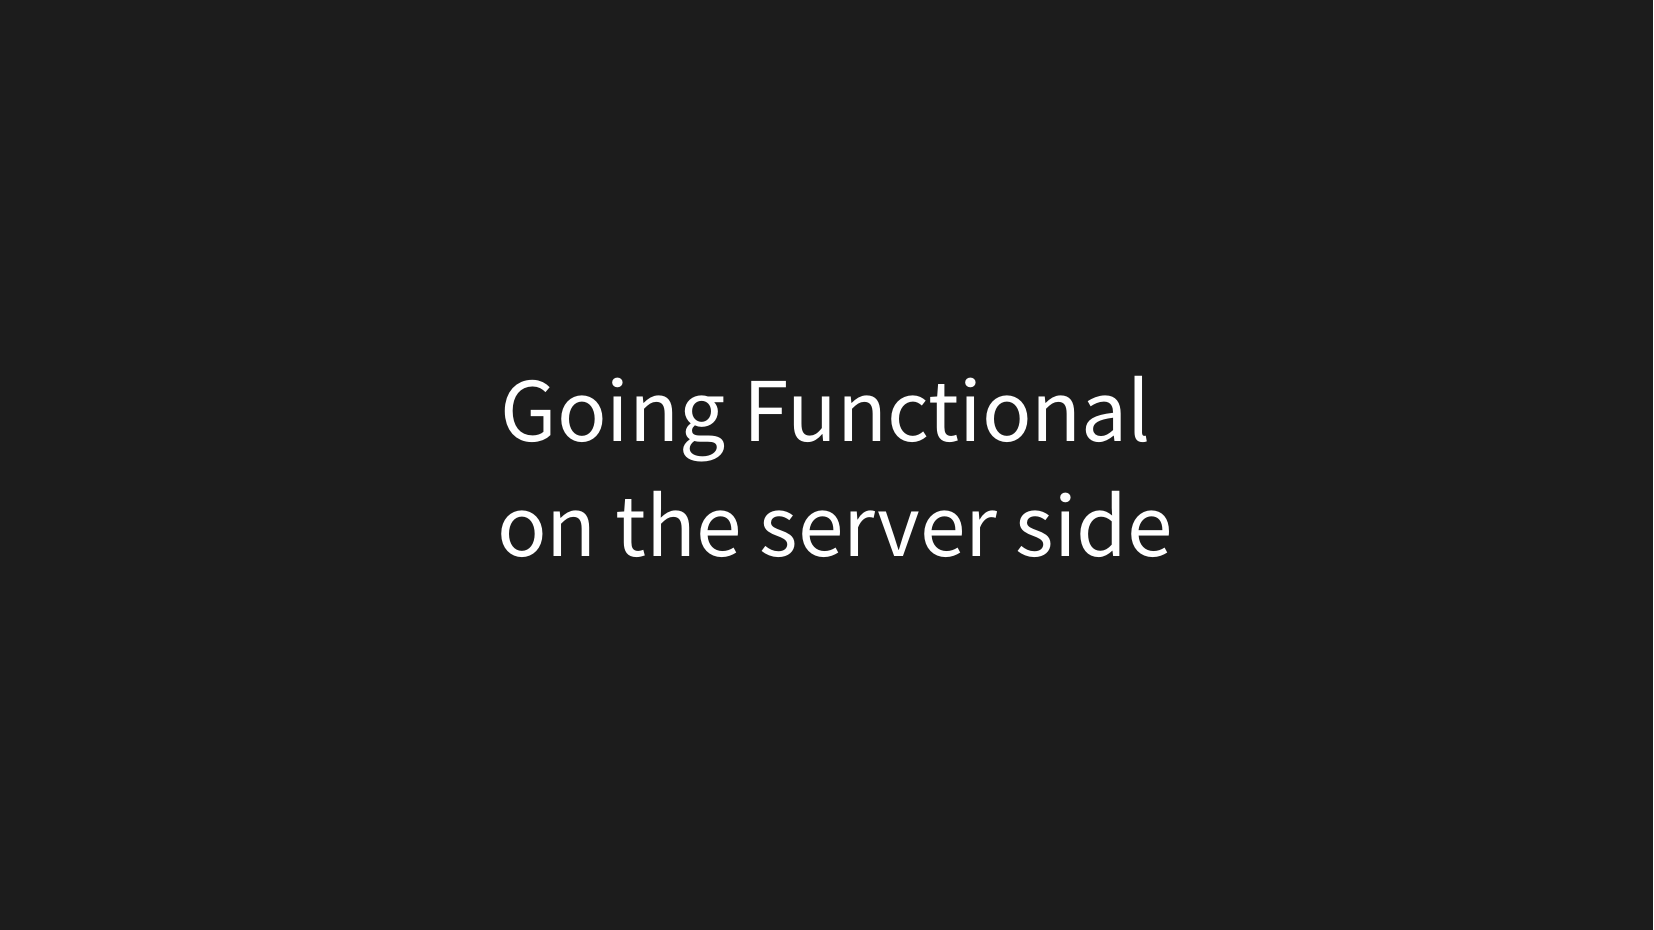

# Going Functional on the server side